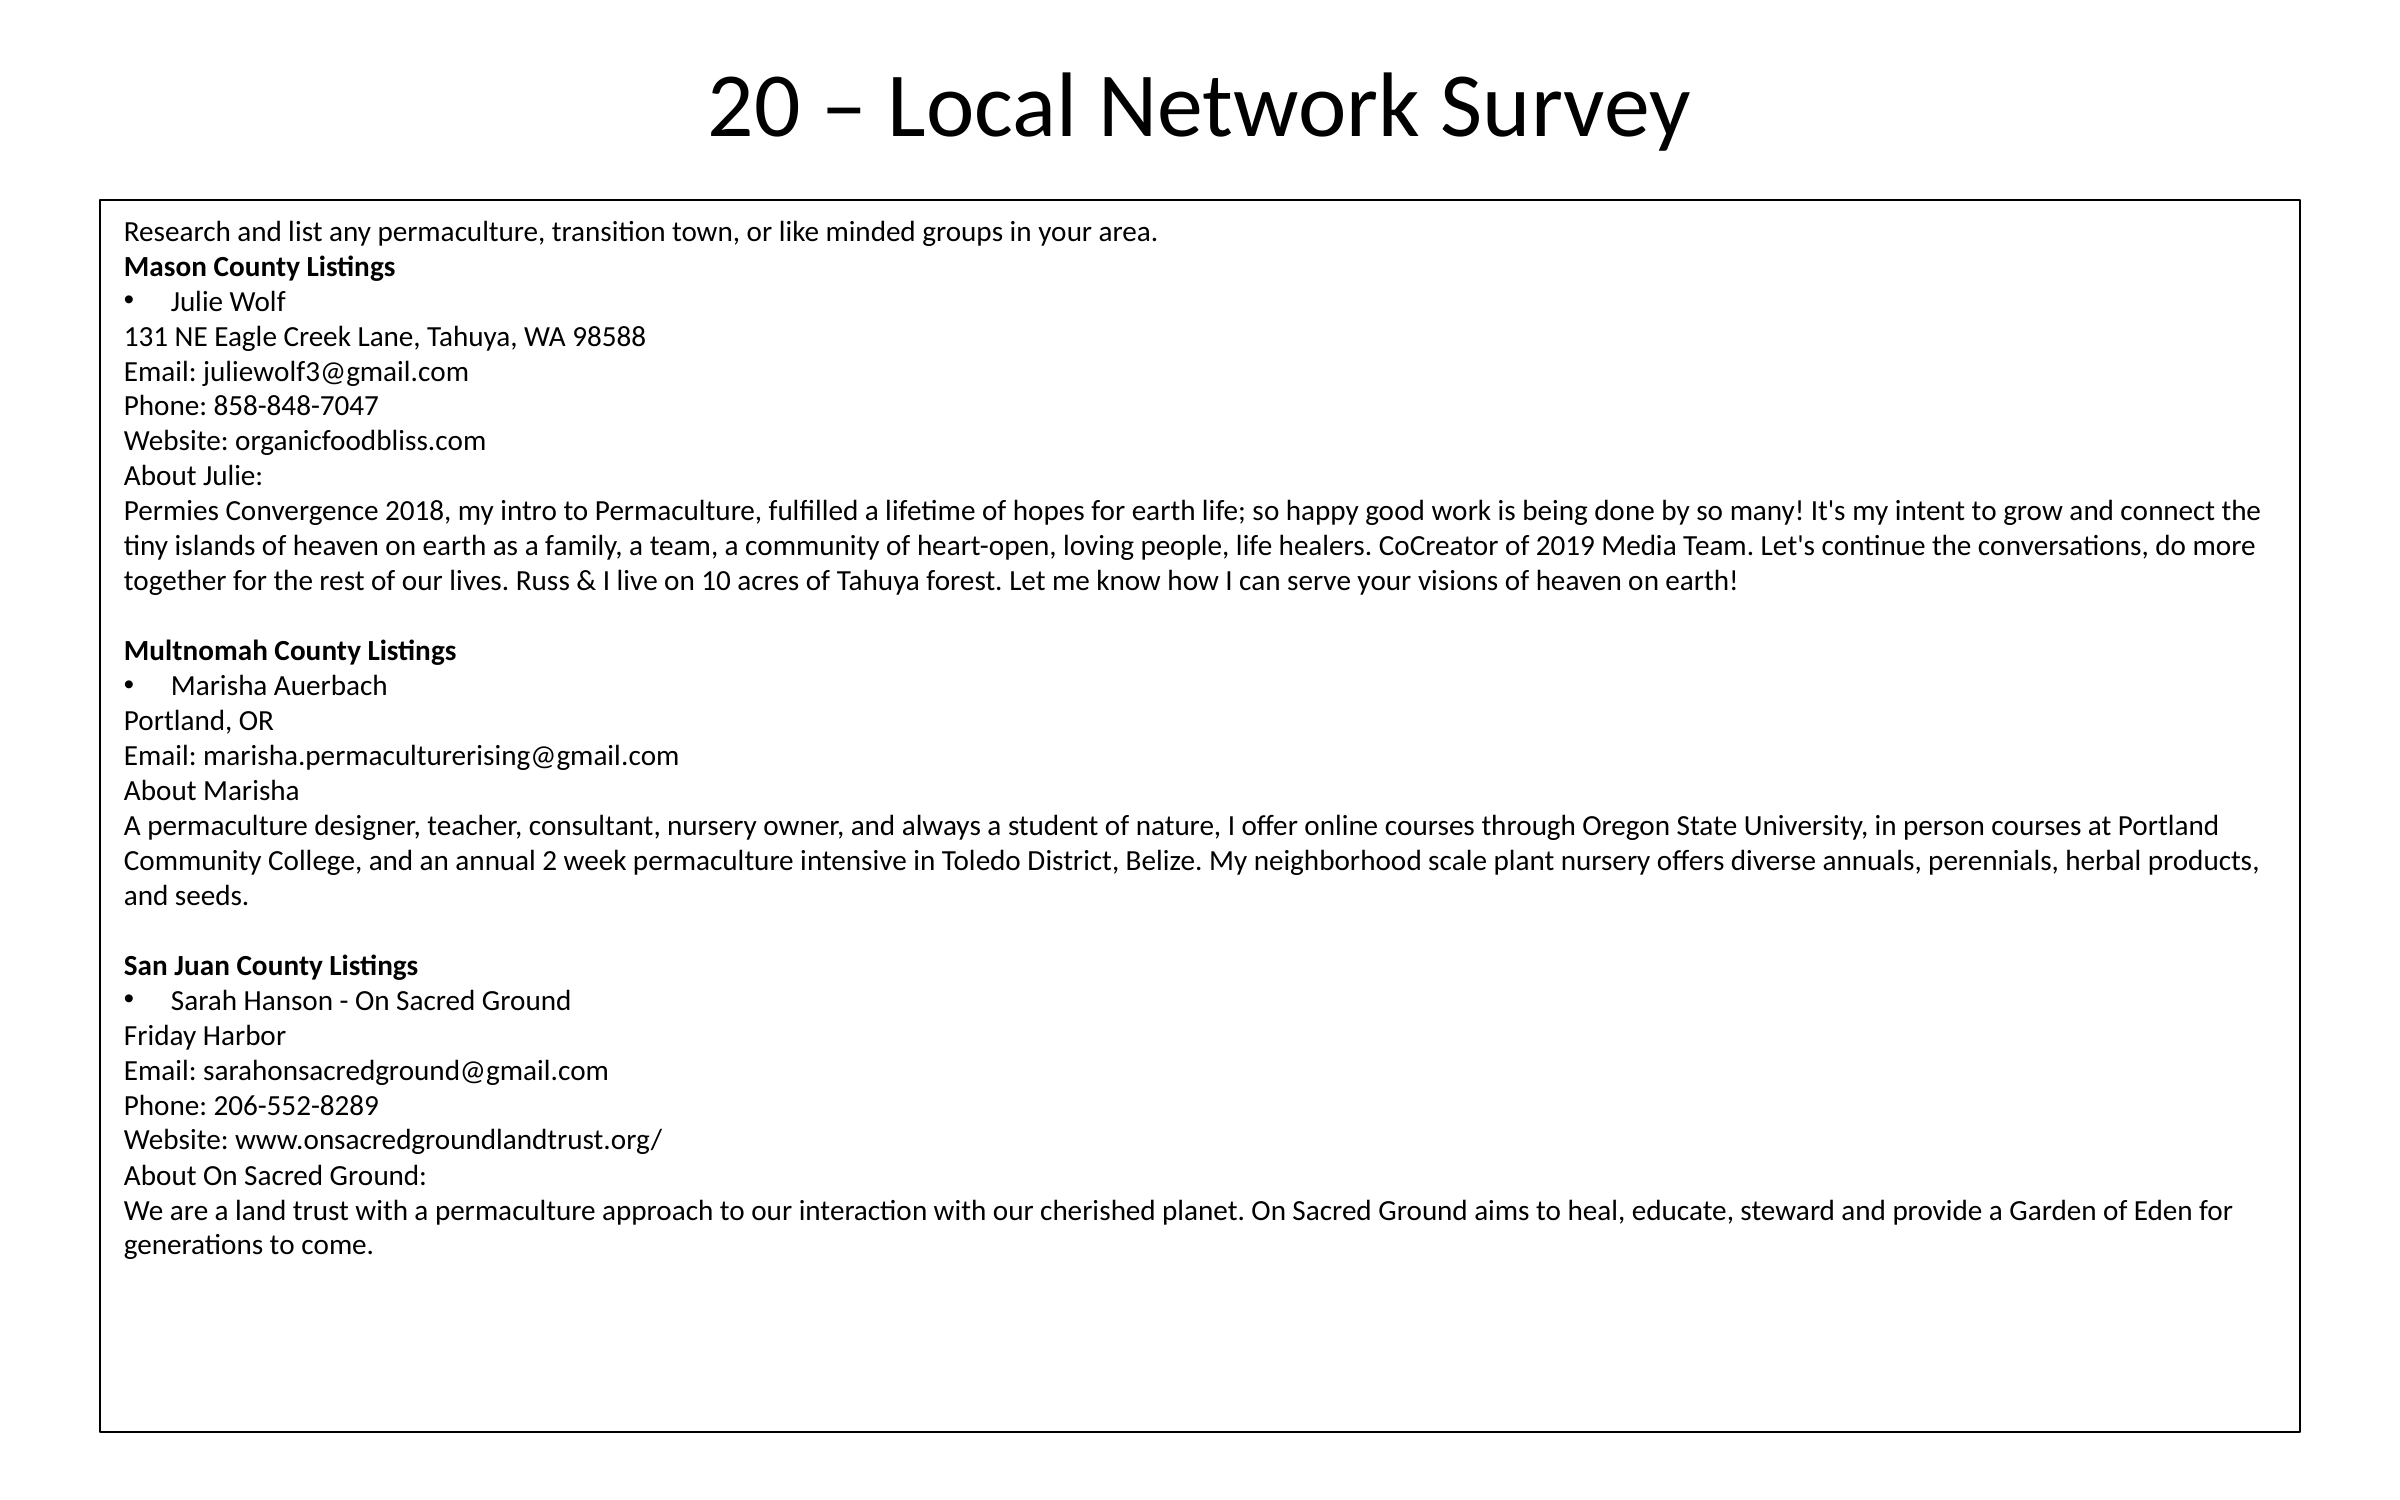

20 – Local Network Survey
Research and list any permaculture, transition town, or like minded groups in your area.
Mason County Listings
Julie Wolf
131 NE Eagle Creek Lane, Tahuya, WA 98588
Email: juliewolf3@gmail.com
Phone: 858-848-7047
Website: organicfoodbliss.com
About Julie:
Permies Convergence 2018, my intro to Permaculture, fulfilled a lifetime of hopes for earth life; so happy good work is being done by so many! It's my intent to grow and connect the tiny islands of heaven on earth as a family, a team, a community of heart-open, loving people, life healers. CoCreator of 2019 Media Team. Let's continue the conversations, do more together for the rest of our lives. Russ & I live on 10 acres of Tahuya forest. Let me know how I can serve your visions of heaven on earth!
Multnomah County Listings
Marisha Auerbach
Portland, OR
Email: marisha.permaculturerising@gmail.com
About Marisha
A permaculture designer, teacher, consultant, nursery owner, and always a student of nature, I offer online courses through Oregon State University, in person courses at Portland Community College, and an annual 2 week permaculture intensive in Toledo District, Belize. My neighborhood scale plant nursery offers diverse annuals, perennials, herbal products, and seeds.
San Juan County Listings
Sarah Hanson - On Sacred Ground
Friday Harbor
Email: sarahonsacredground@gmail.com
Phone: 206-552-8289
Website: www.onsacredgroundlandtrust.org/
About On Sacred Ground:
We are a land trust with a permaculture approach to our interaction with our cherished planet. On Sacred Ground aims to heal, educate, steward and provide a Garden of Eden for generations to come.